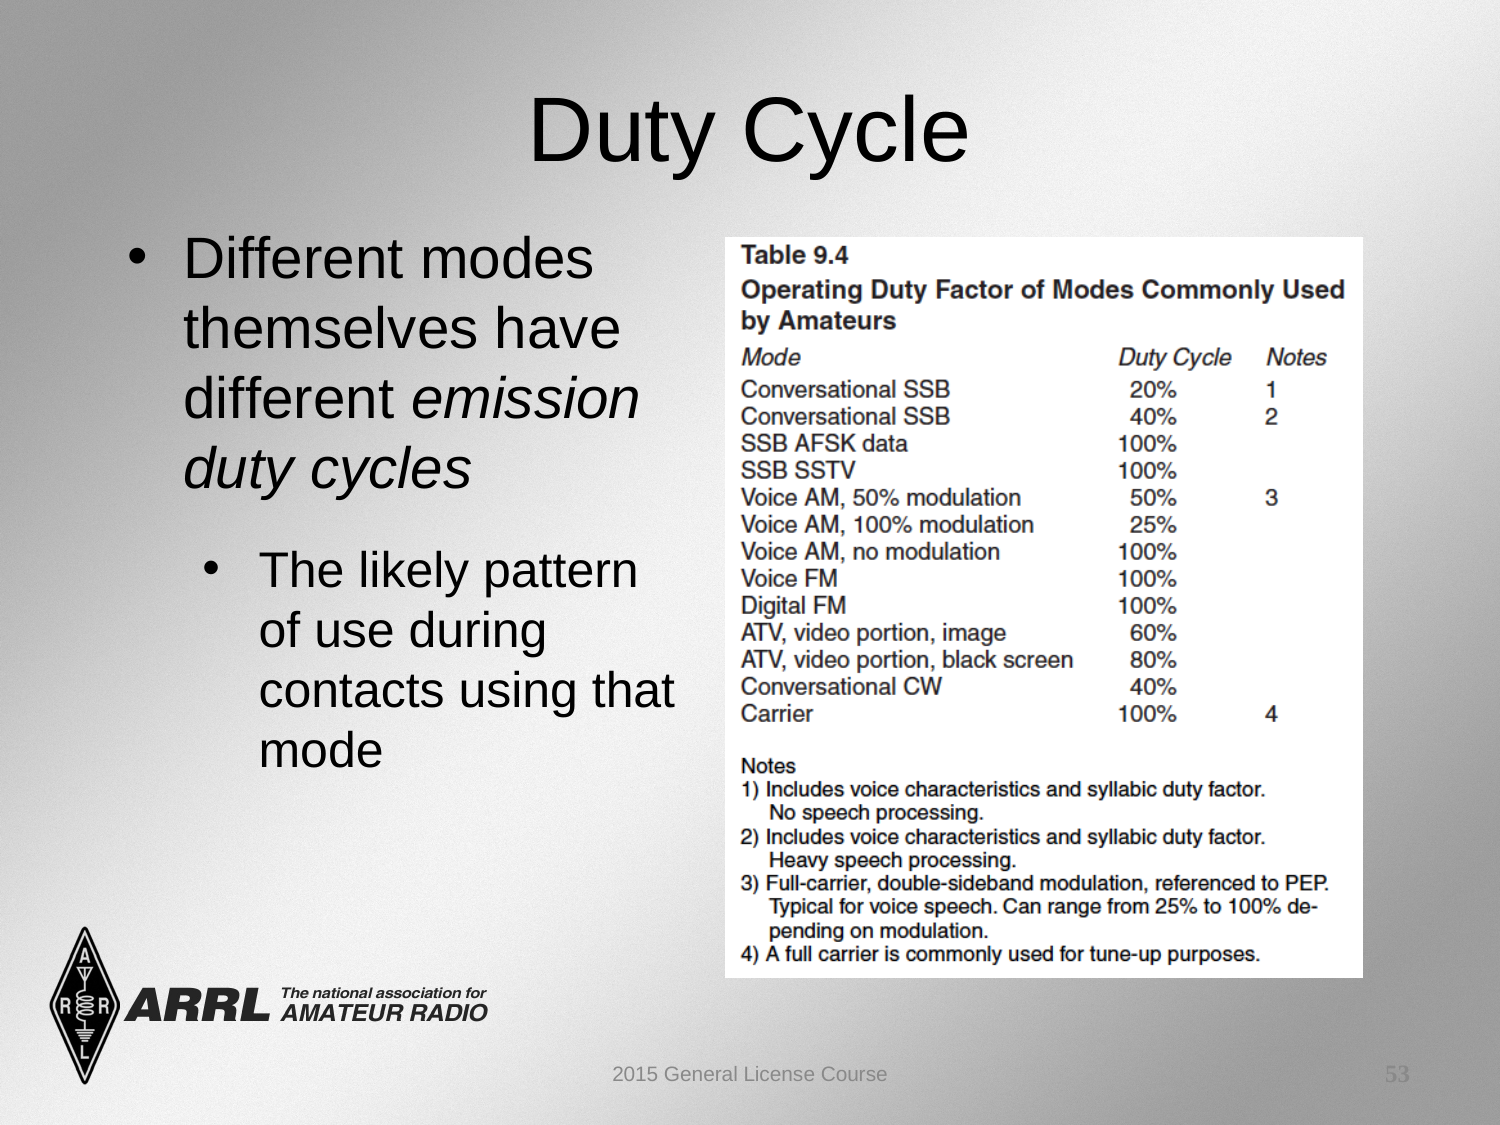

Duty Cycle
Different modes themselves have different emission duty cycles
The likely pattern of use during contacts using that mode
2015 General License Course